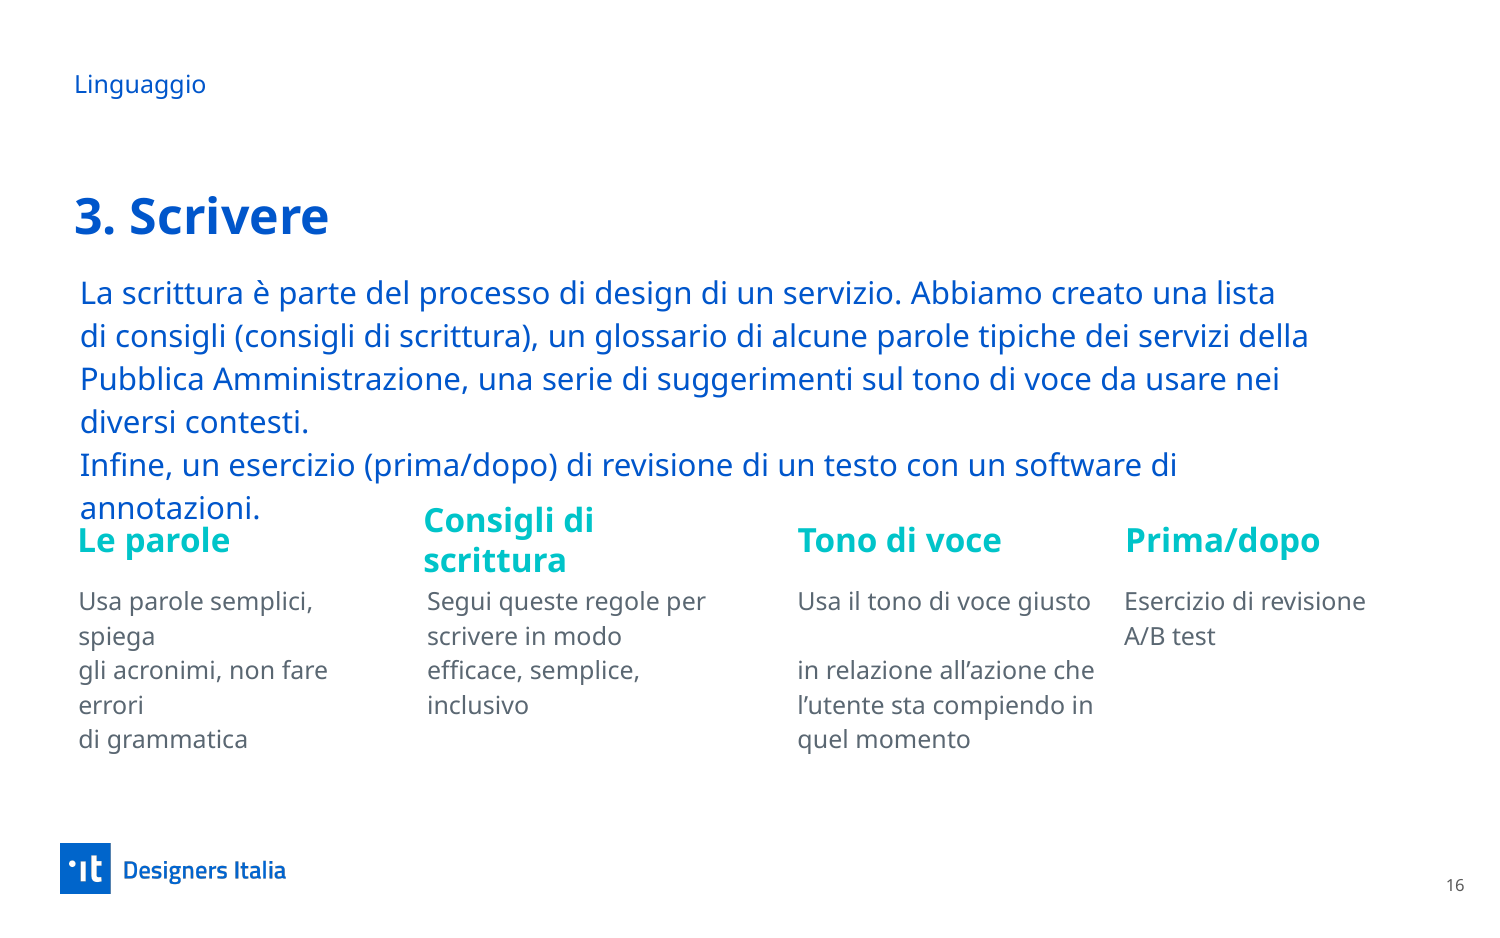

Linguaggio
3. Scrivere
La scrittura è parte del processo di design di un servizio. Abbiamo creato una lista
di consigli (consigli di scrittura), un glossario di alcune parole tipiche dei servizi della Pubblica Amministrazione, una serie di suggerimenti sul tono di voce da usare nei diversi contesti.
Infine, un esercizio (prima/dopo) di revisione di un testo con un software di annotazioni.
Le parole
Consigli di scrittura
Tono di voce
Prima/dopo
Usa parole semplici, spiega
gli acronimi, non fare errori
di grammatica
Segui queste regole per scrivere in modo efficace, semplice, inclusivo
Usa il tono di voce giusto
in relazione all’azione che l’utente sta compiendo in quel momento
Esercizio di revisione
A/B test